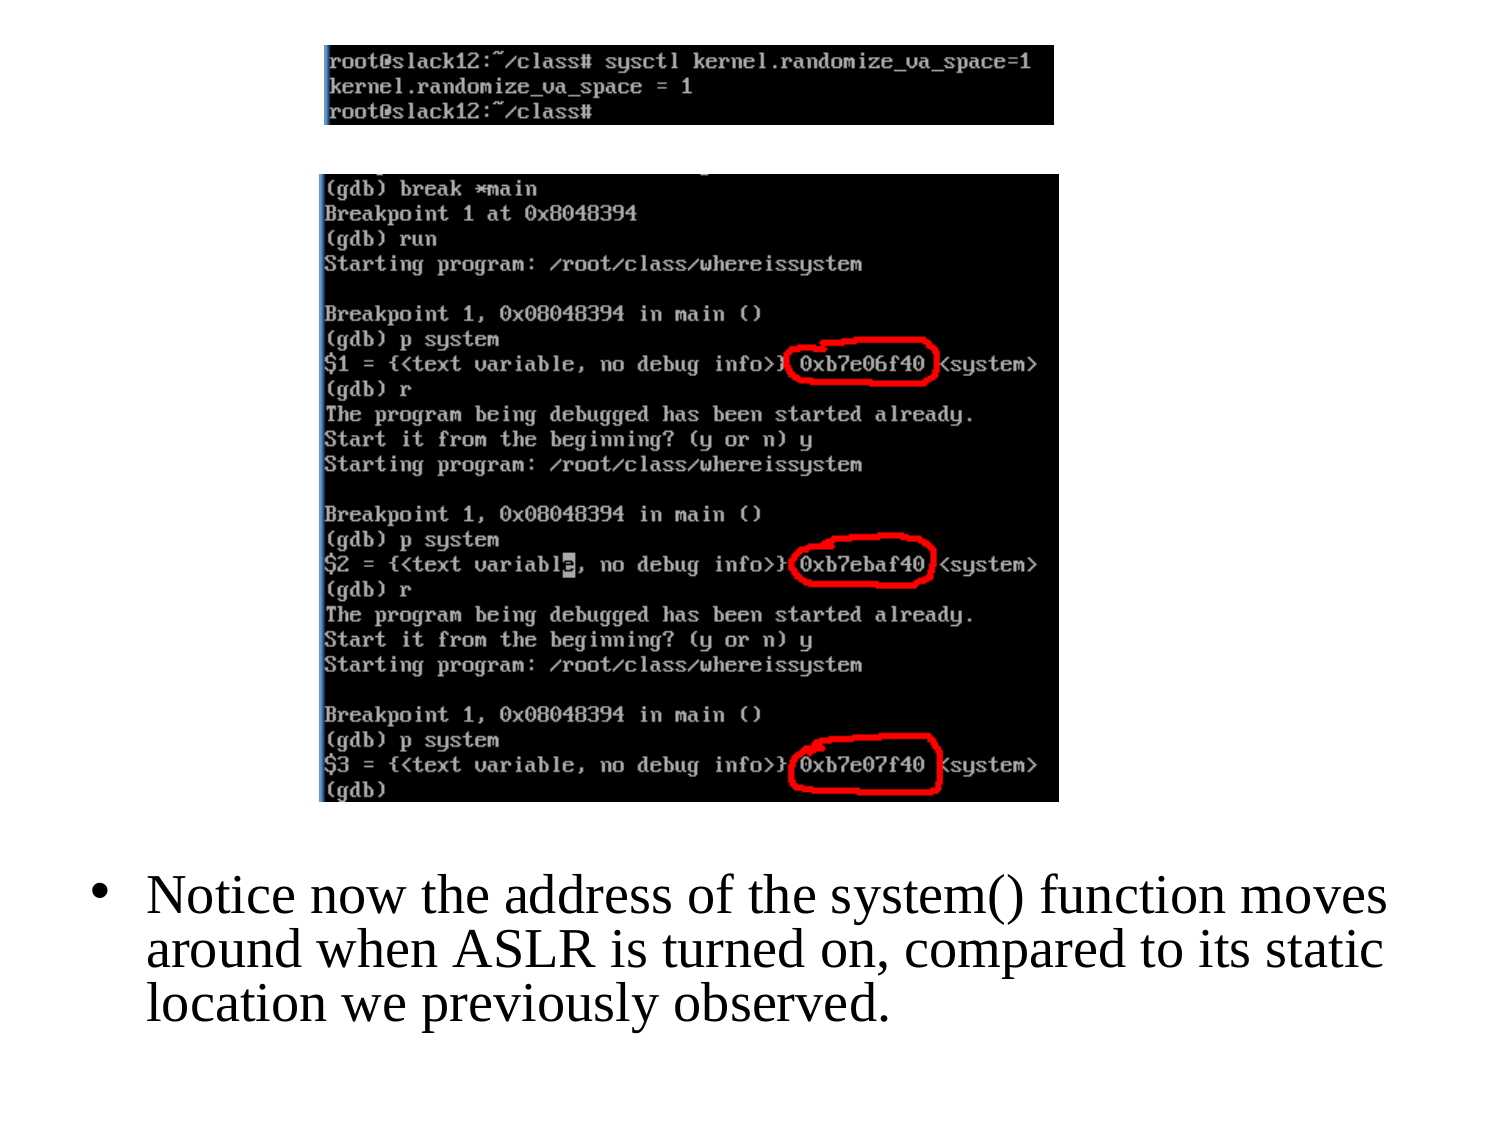

# Notice now the address of the system() function moves around when ASLR is turned on, compared to its static location we previously observed.